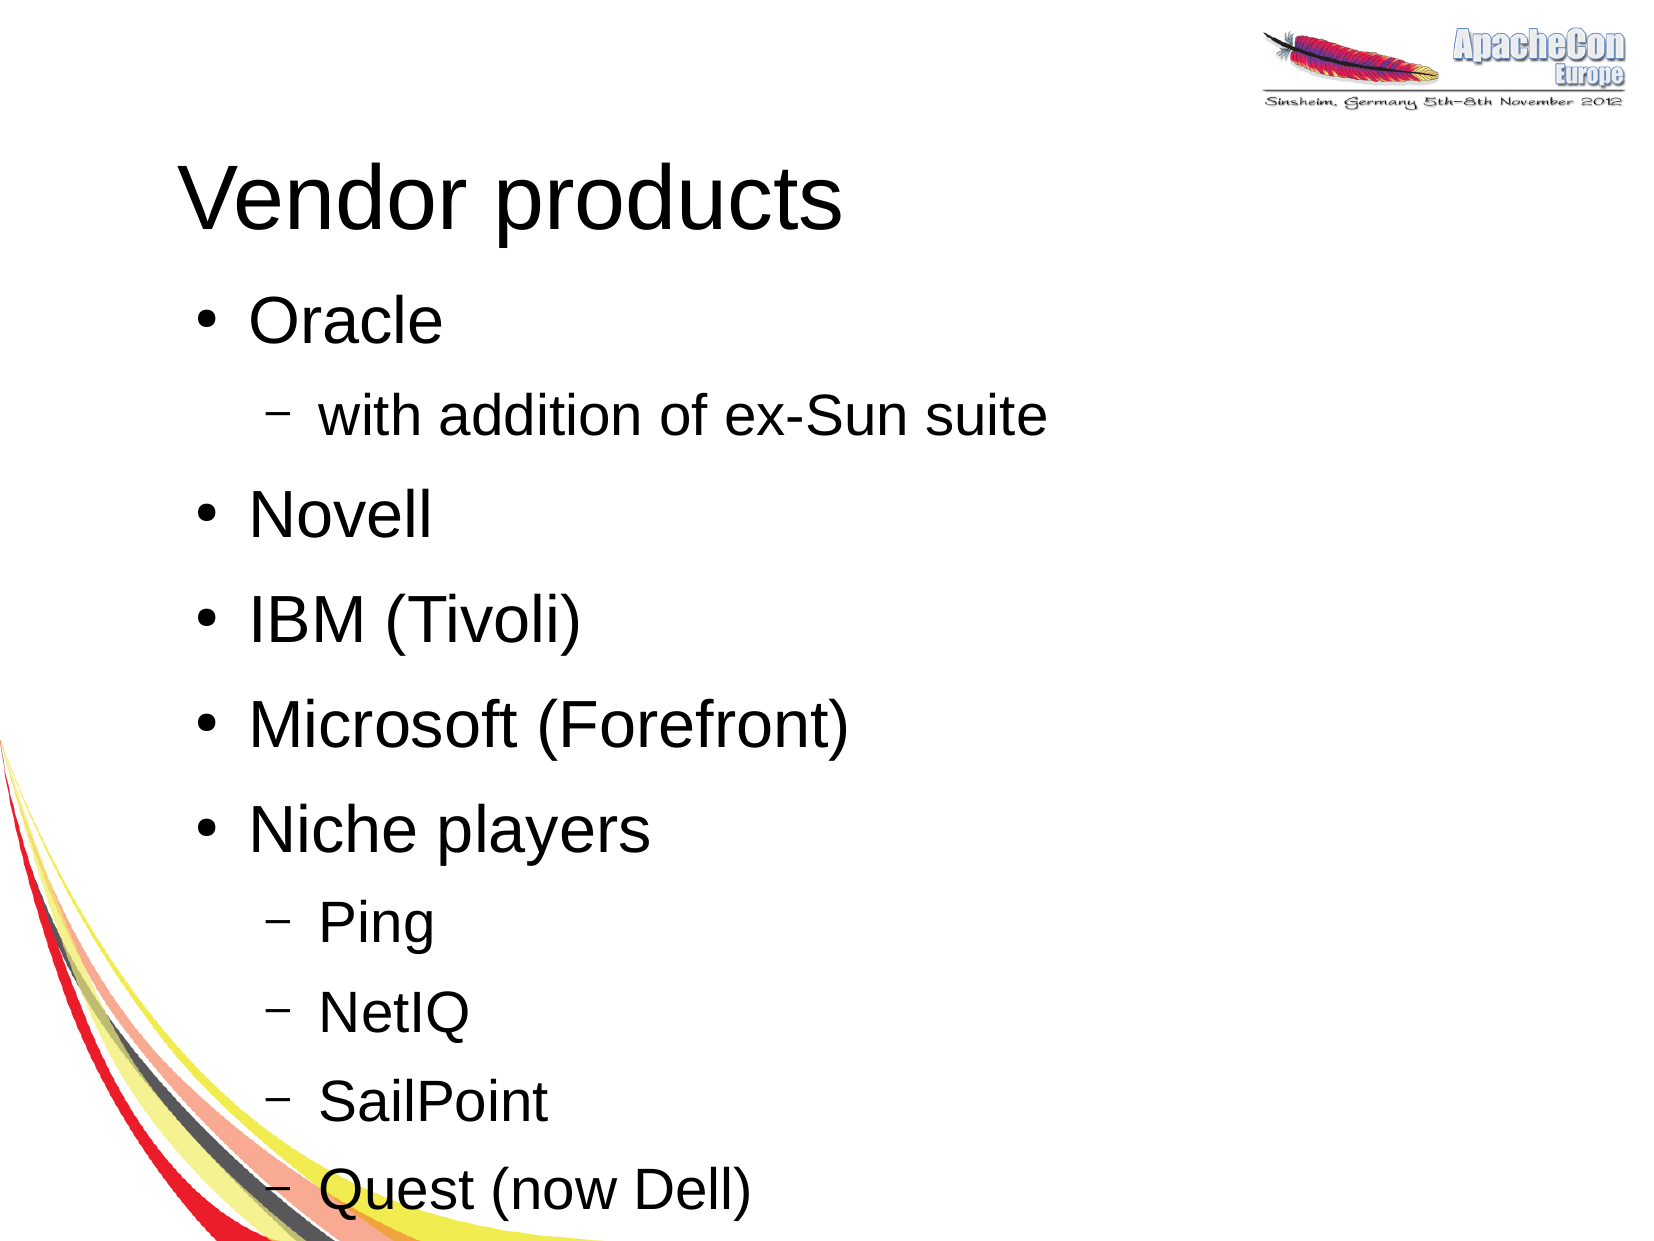

# Vendor products
Oracle
with addition of ex-Sun suite
Novell
IBM (Tivoli)
Microsoft (Forefront)
Niche players
Ping
NetIQ
SailPoint
Quest (now Dell)